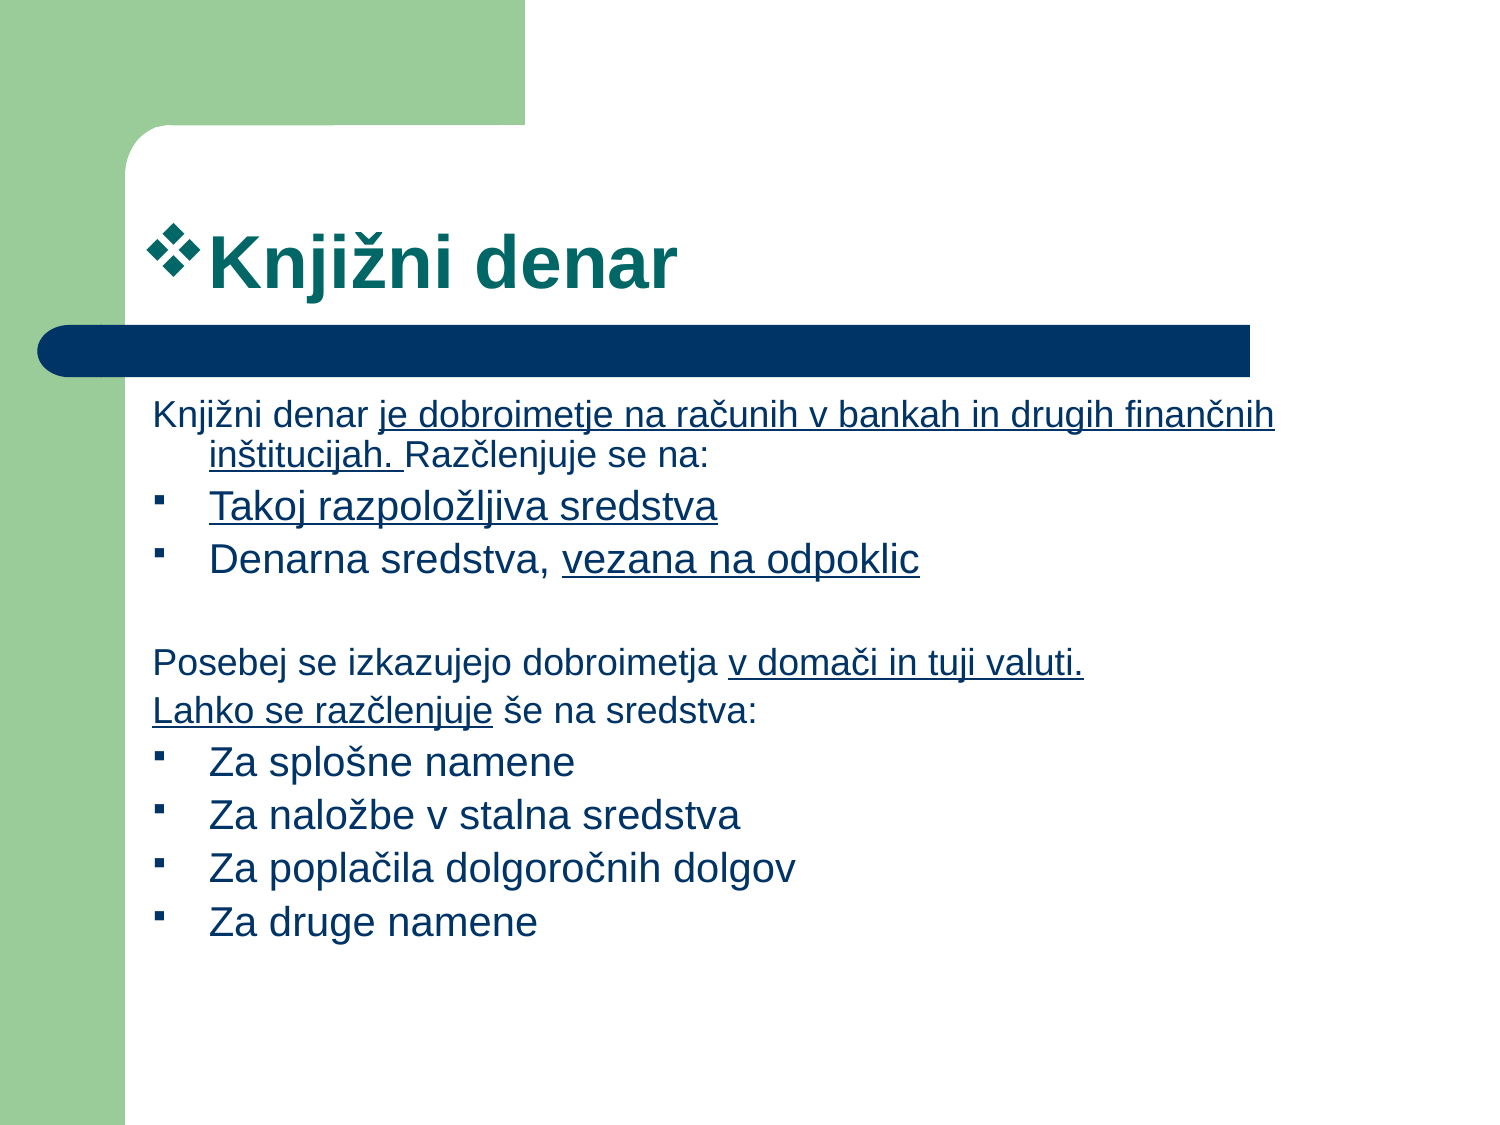

# Knjižni denar
Knjižni denar je dobroimetje na računih v bankah in drugih finančnih inštitucijah. Razčlenjuje se na:
Takoj razpoložljiva sredstva
Denarna sredstva, vezana na odpoklic
Posebej se izkazujejo dobroimetja v domači in tuji valuti.
Lahko se razčlenjuje še na sredstva:
Za splošne namene
Za naložbe v stalna sredstva
Za poplačila dolgoročnih dolgov
Za druge namene